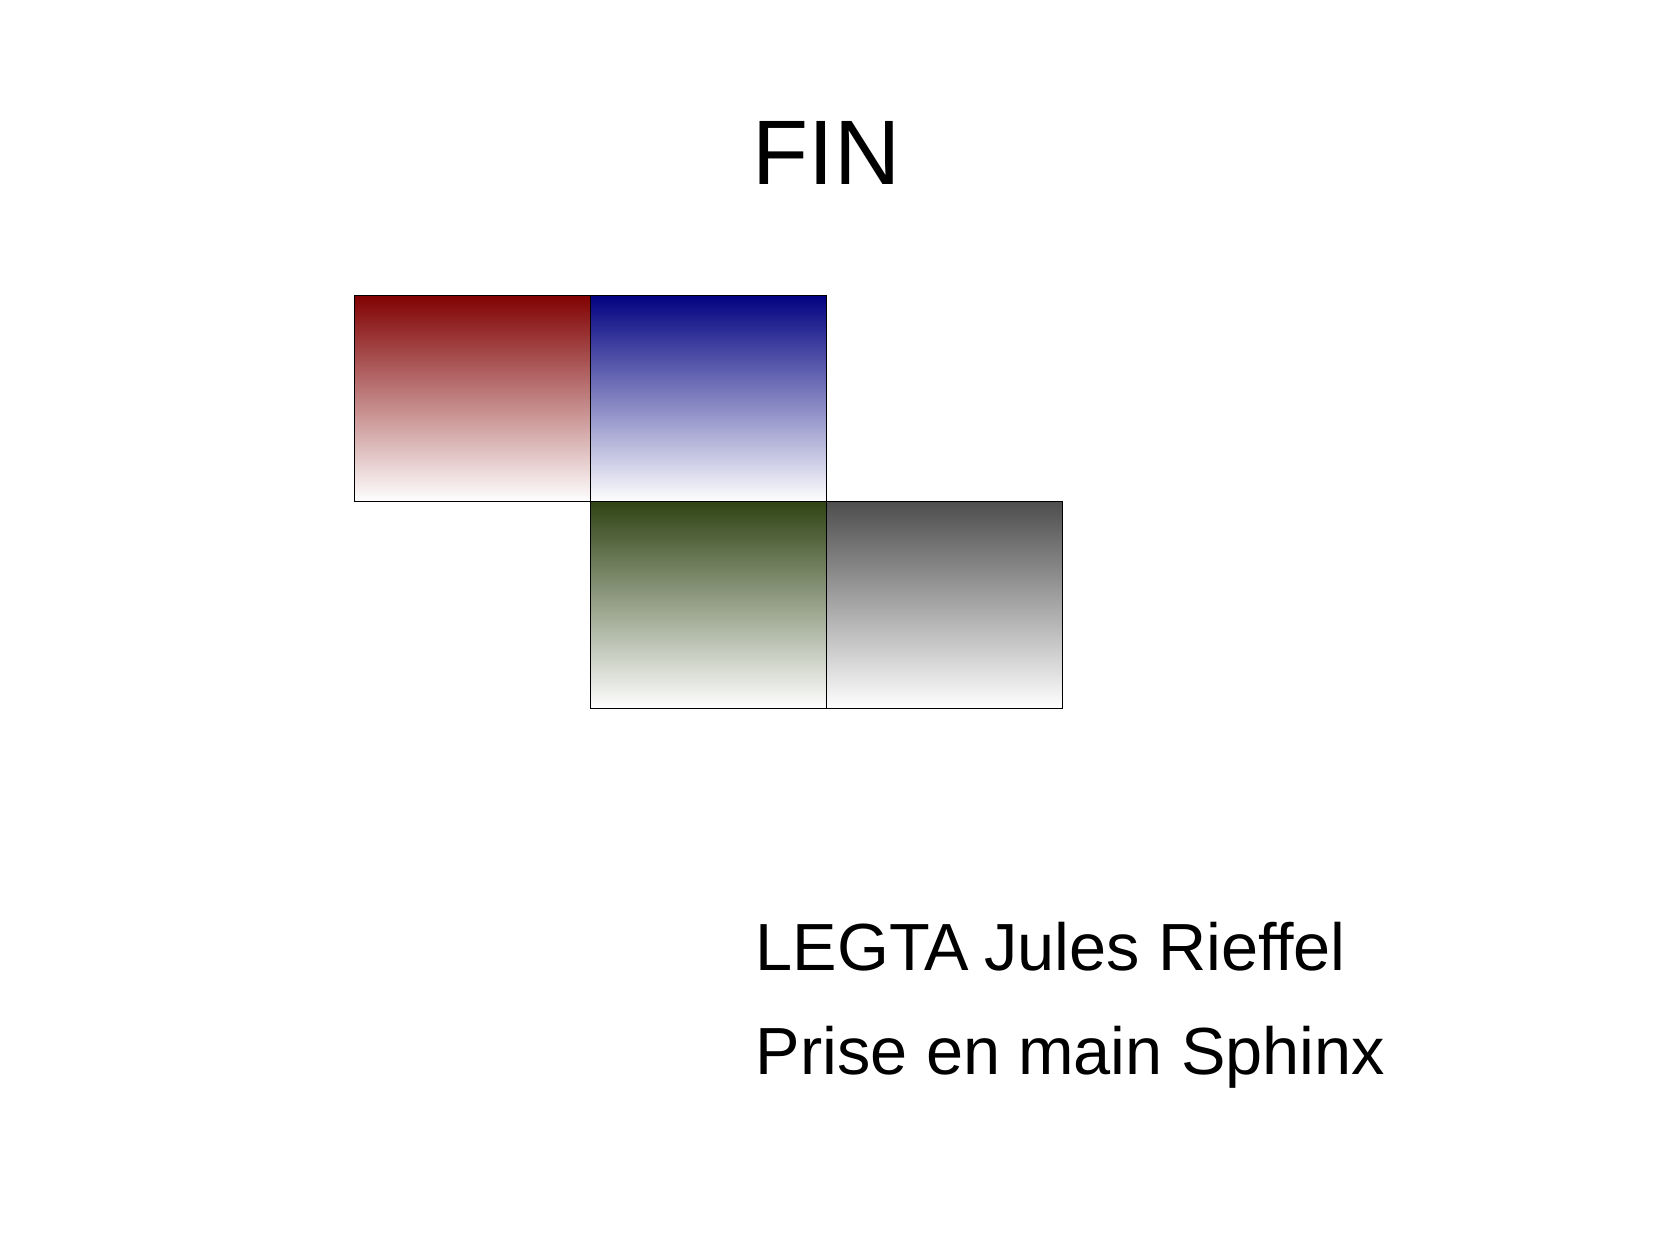

# FIN
LEGTA Jules Rieffel
Prise en main Sphinx